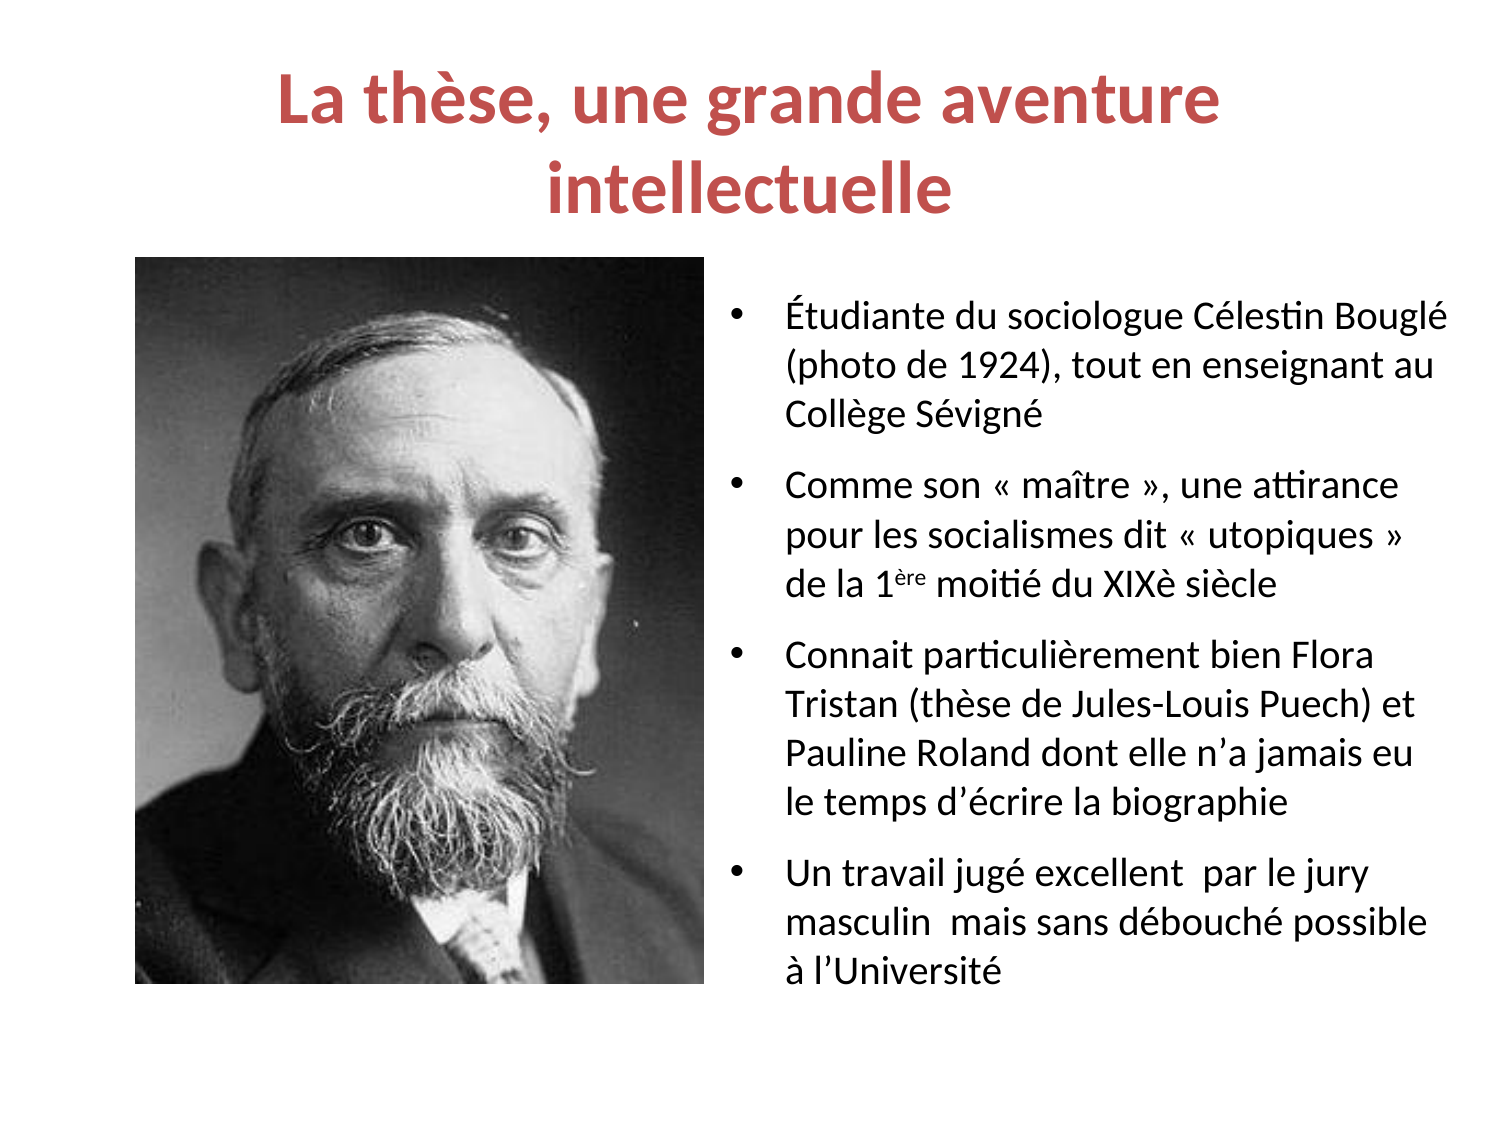

# La thèse, une grande aventure intellectuelle
Étudiante du sociologue Célestin Bouglé (photo de 1924), tout en enseignant au Collège Sévigné
Comme son « maître », une attirance pour les socialismes dit « utopiques » de la 1ère moitié du XIXè siècle
Connait particulièrement bien Flora Tristan (thèse de Jules-Louis Puech) et Pauline Roland dont elle n’a jamais eu le temps d’écrire la biographie
Un travail jugé excellent par le jury masculin mais sans débouché possible à l’Université